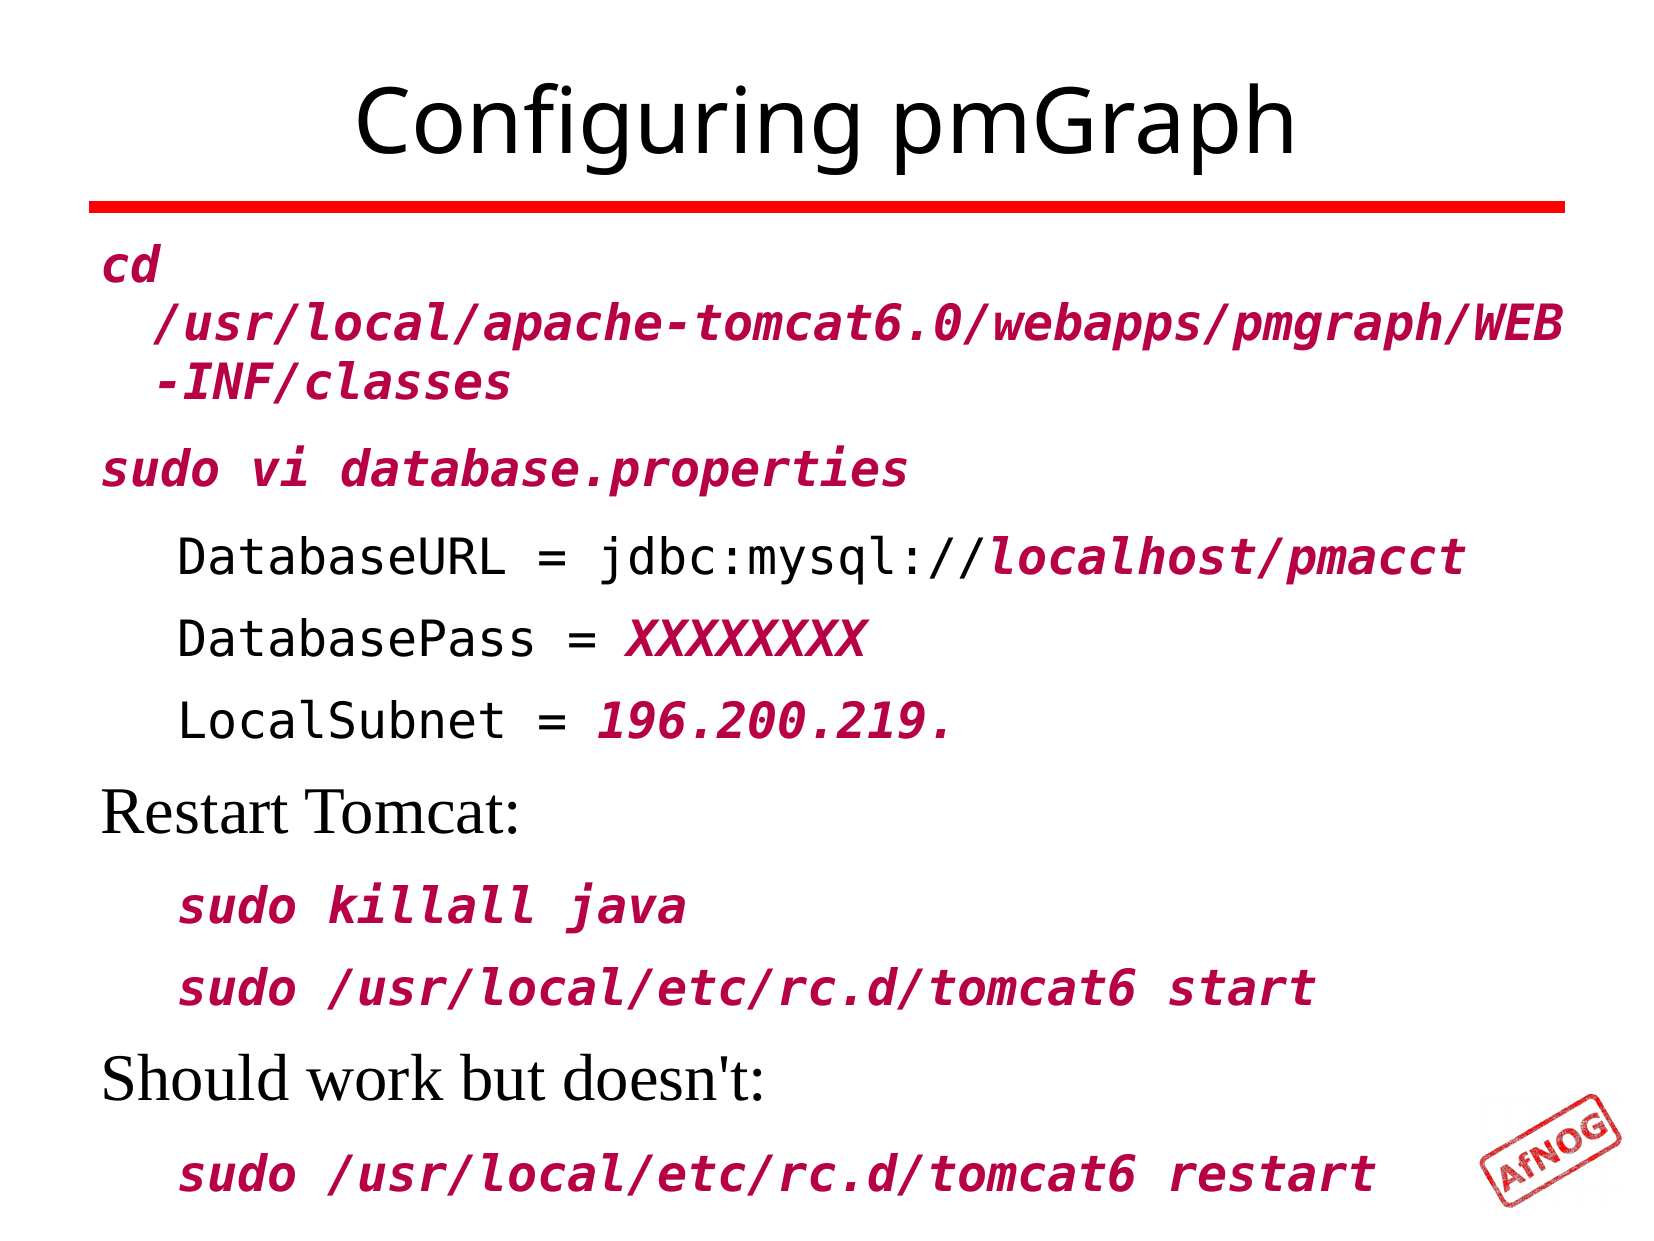

# Configuring pmGraph
cd /usr/local/apache-tomcat6.0/webapps/pmgraph/WEB-INF/classes
sudo vi database.properties
DatabaseURL = jdbc:mysql://localhost/pmacct
DatabasePass = XXXXXXXX
LocalSubnet = 196.200.219.
Restart Tomcat:
sudo killall java
sudo /usr/local/etc/rc.d/tomcat6 start
Should work but doesn't:
sudo /usr/local/etc/rc.d/tomcat6 restart